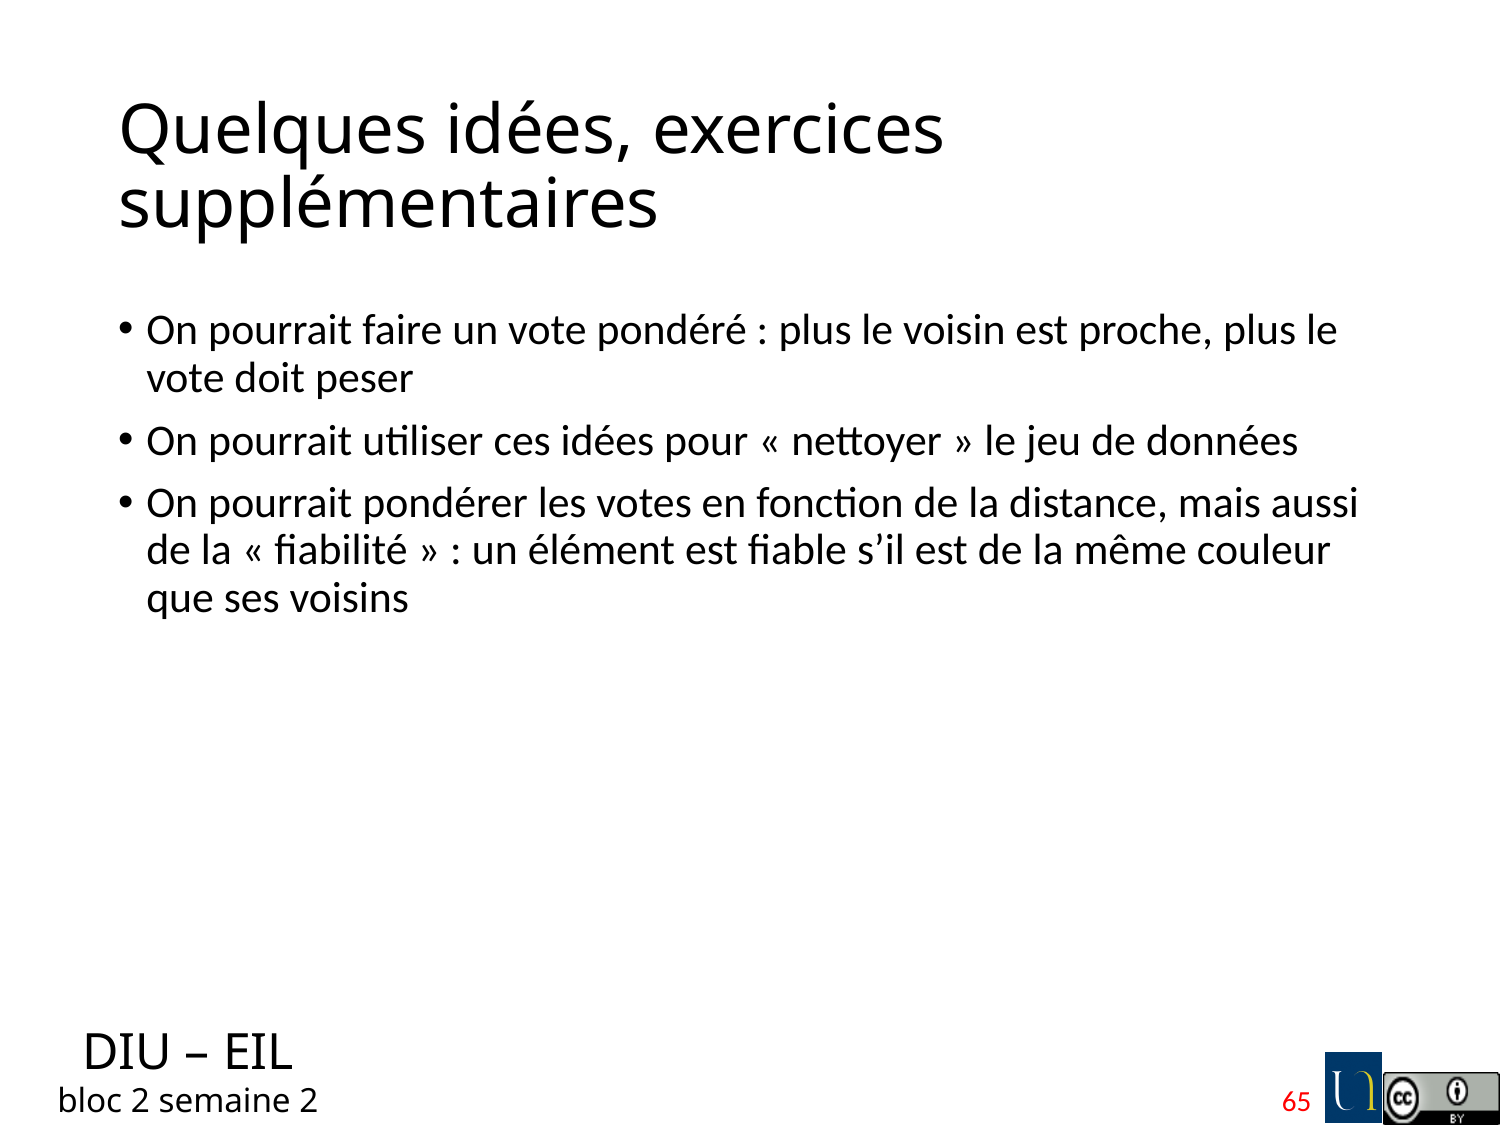

# Quelques idées, exercices supplémentaires
On pourrait faire un vote pondéré : plus le voisin est proche, plus le vote doit peser
On pourrait utiliser ces idées pour « nettoyer » le jeu de données
On pourrait pondérer les votes en fonction de la distance, mais aussi de la « fiabilité » : un élément est fiable s’il est de la même couleur que ses voisins